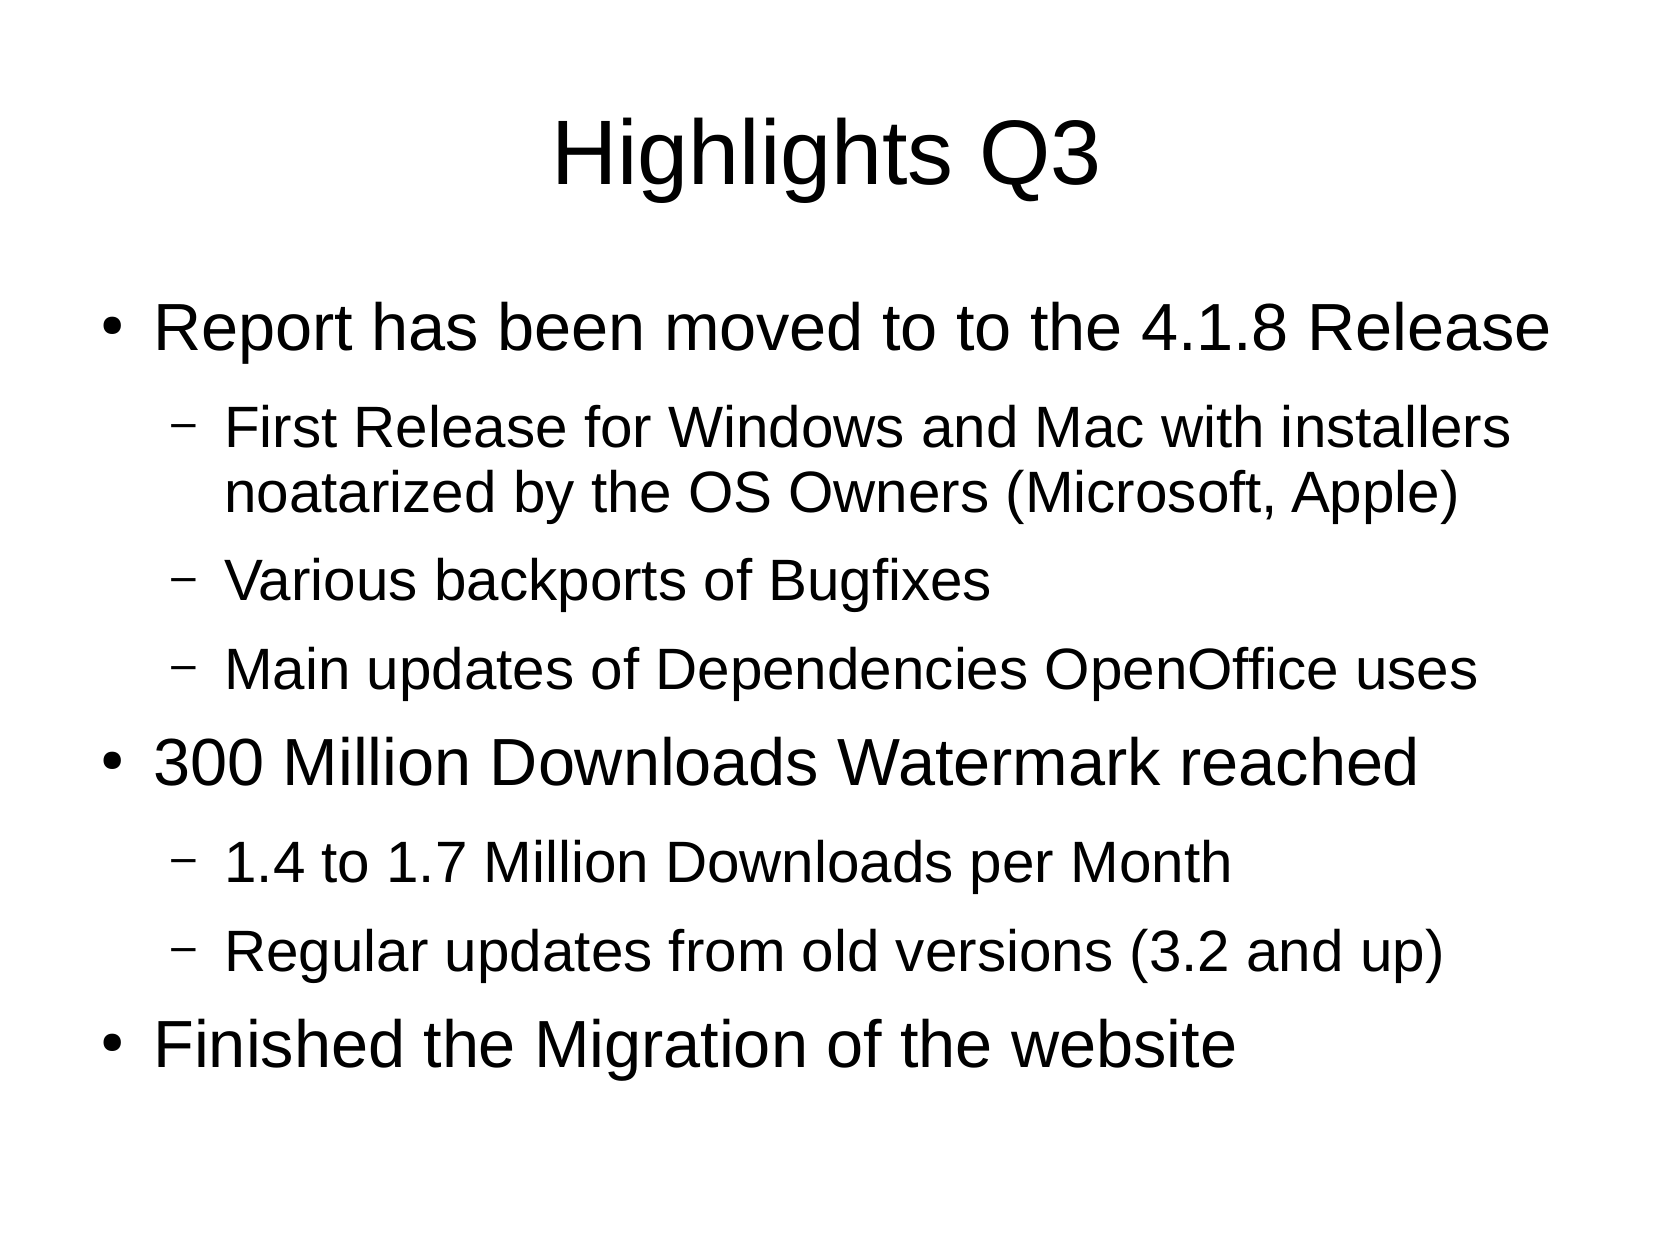

# Highlights Q3
Report has been moved to to the 4.1.8 Release
First Release for Windows and Mac with installers noatarized by the OS Owners (Microsoft, Apple)
Various backports of Bugfixes
Main updates of Dependencies OpenOffice uses
300 Million Downloads Watermark reached
1.4 to 1.7 Million Downloads per Month
Regular updates from old versions (3.2 and up)
Finished the Migration of the website